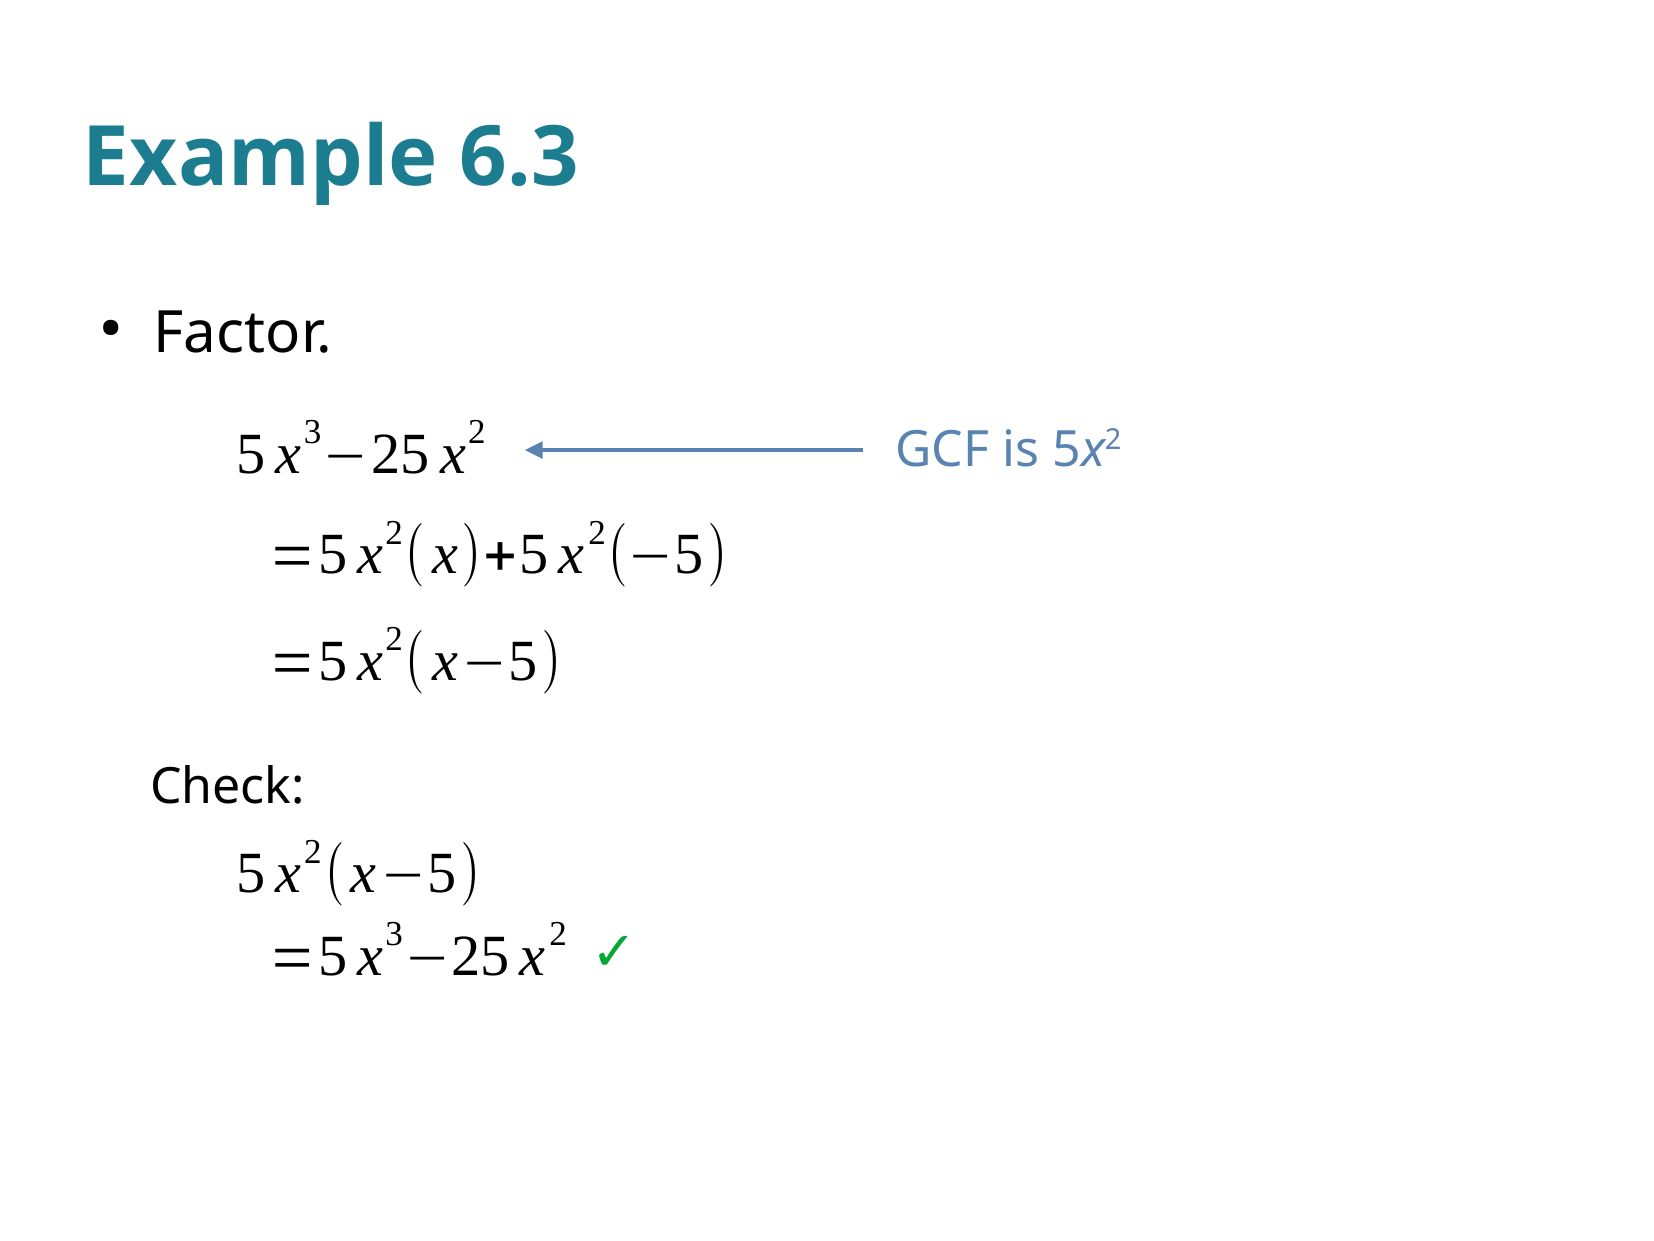

# Example 6.3
Factor.
GCF is 5x2
Check:
✓